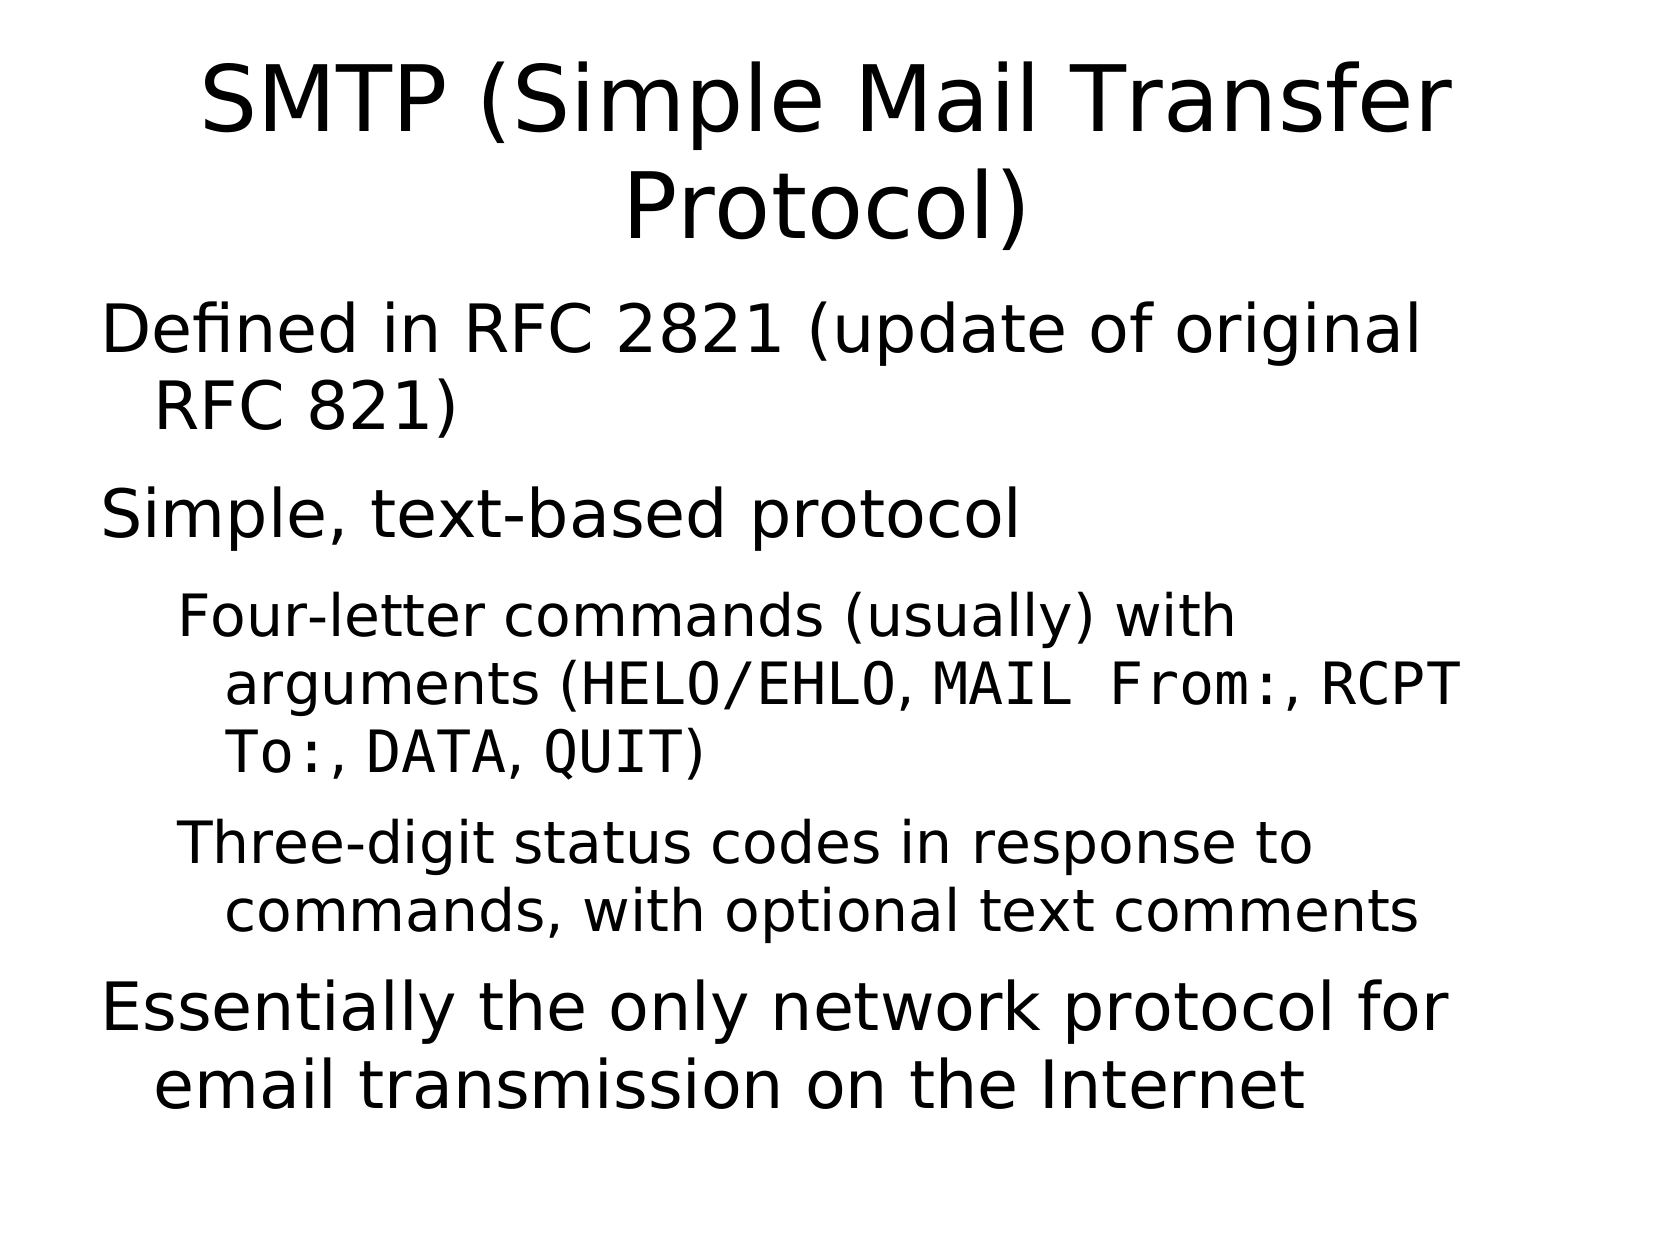

# SMTP (Simple Mail Transfer Protocol)
Defined in RFC 2821 (update of original RFC 821)
Simple, text-based protocol
Four-letter commands (usually) with arguments (HELO/EHLO, MAIL From:, RCPT To:, DATA, QUIT)
Three-digit status codes in response to commands, with optional text comments
Essentially the only network protocol for email transmission on the Internet